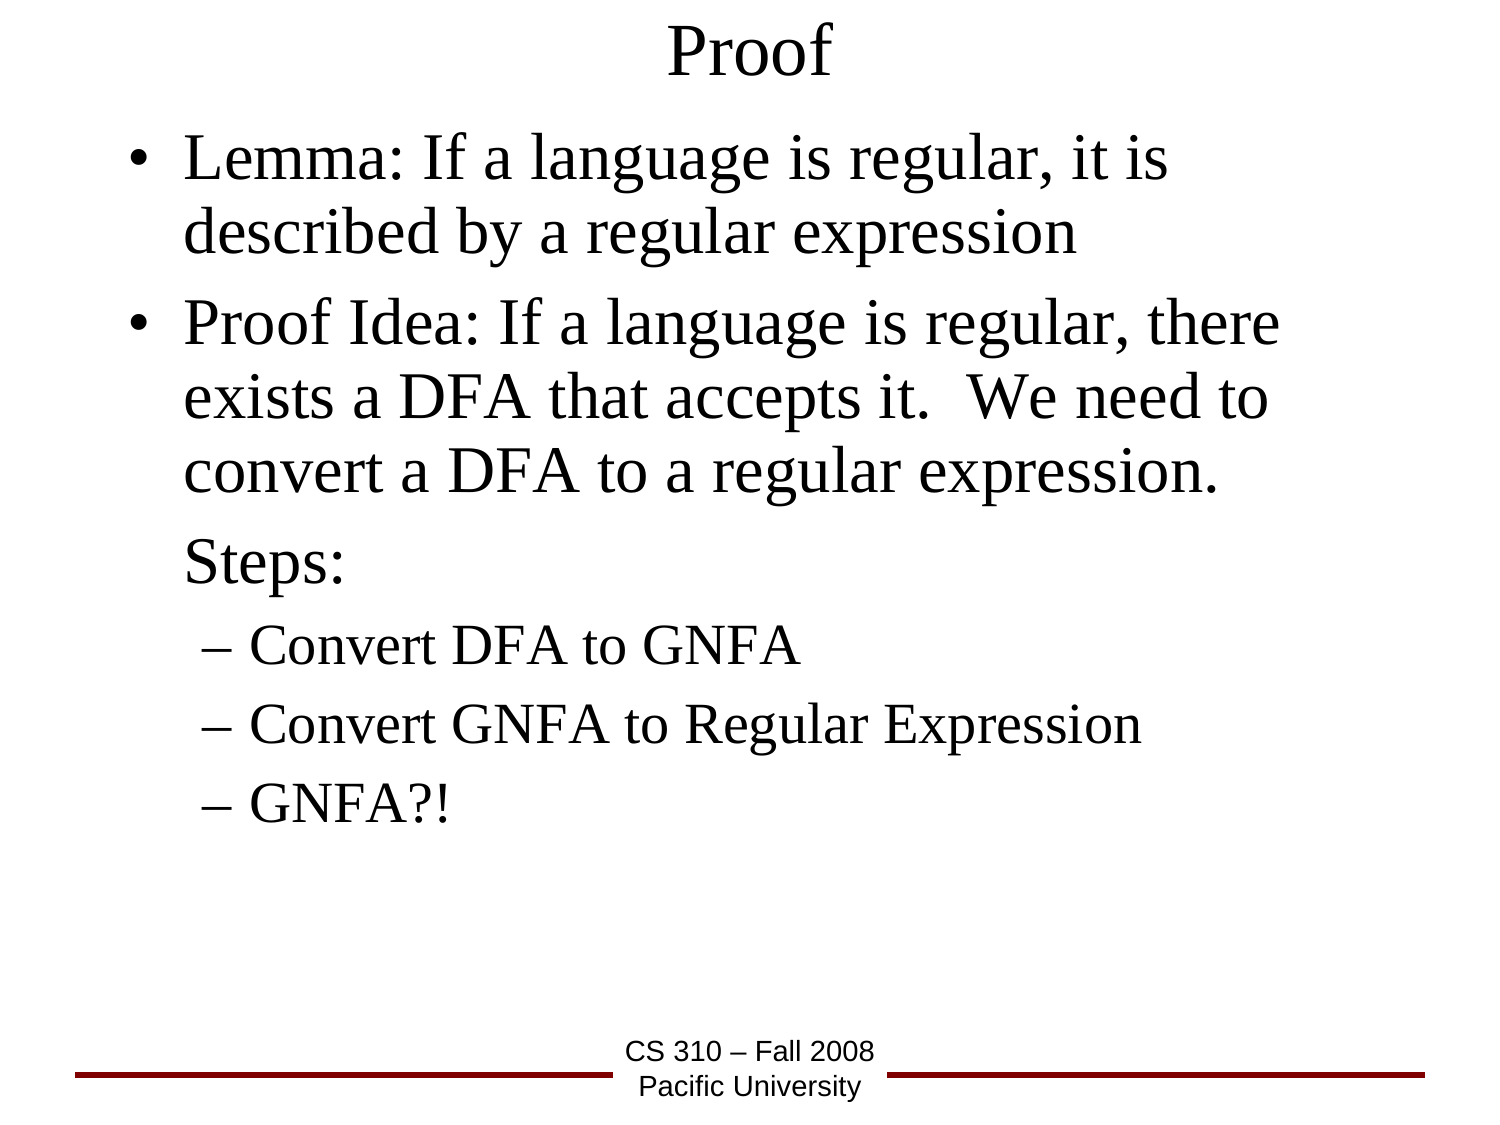

# Proof
Lemma: If a language is regular, it is described by a regular expression
Proof Idea: If a language is regular, there exists a DFA that accepts it. We need to convert a DFA to a regular expression.
	Steps:
Convert DFA to GNFA
Convert GNFA to Regular Expression
GNFA?!